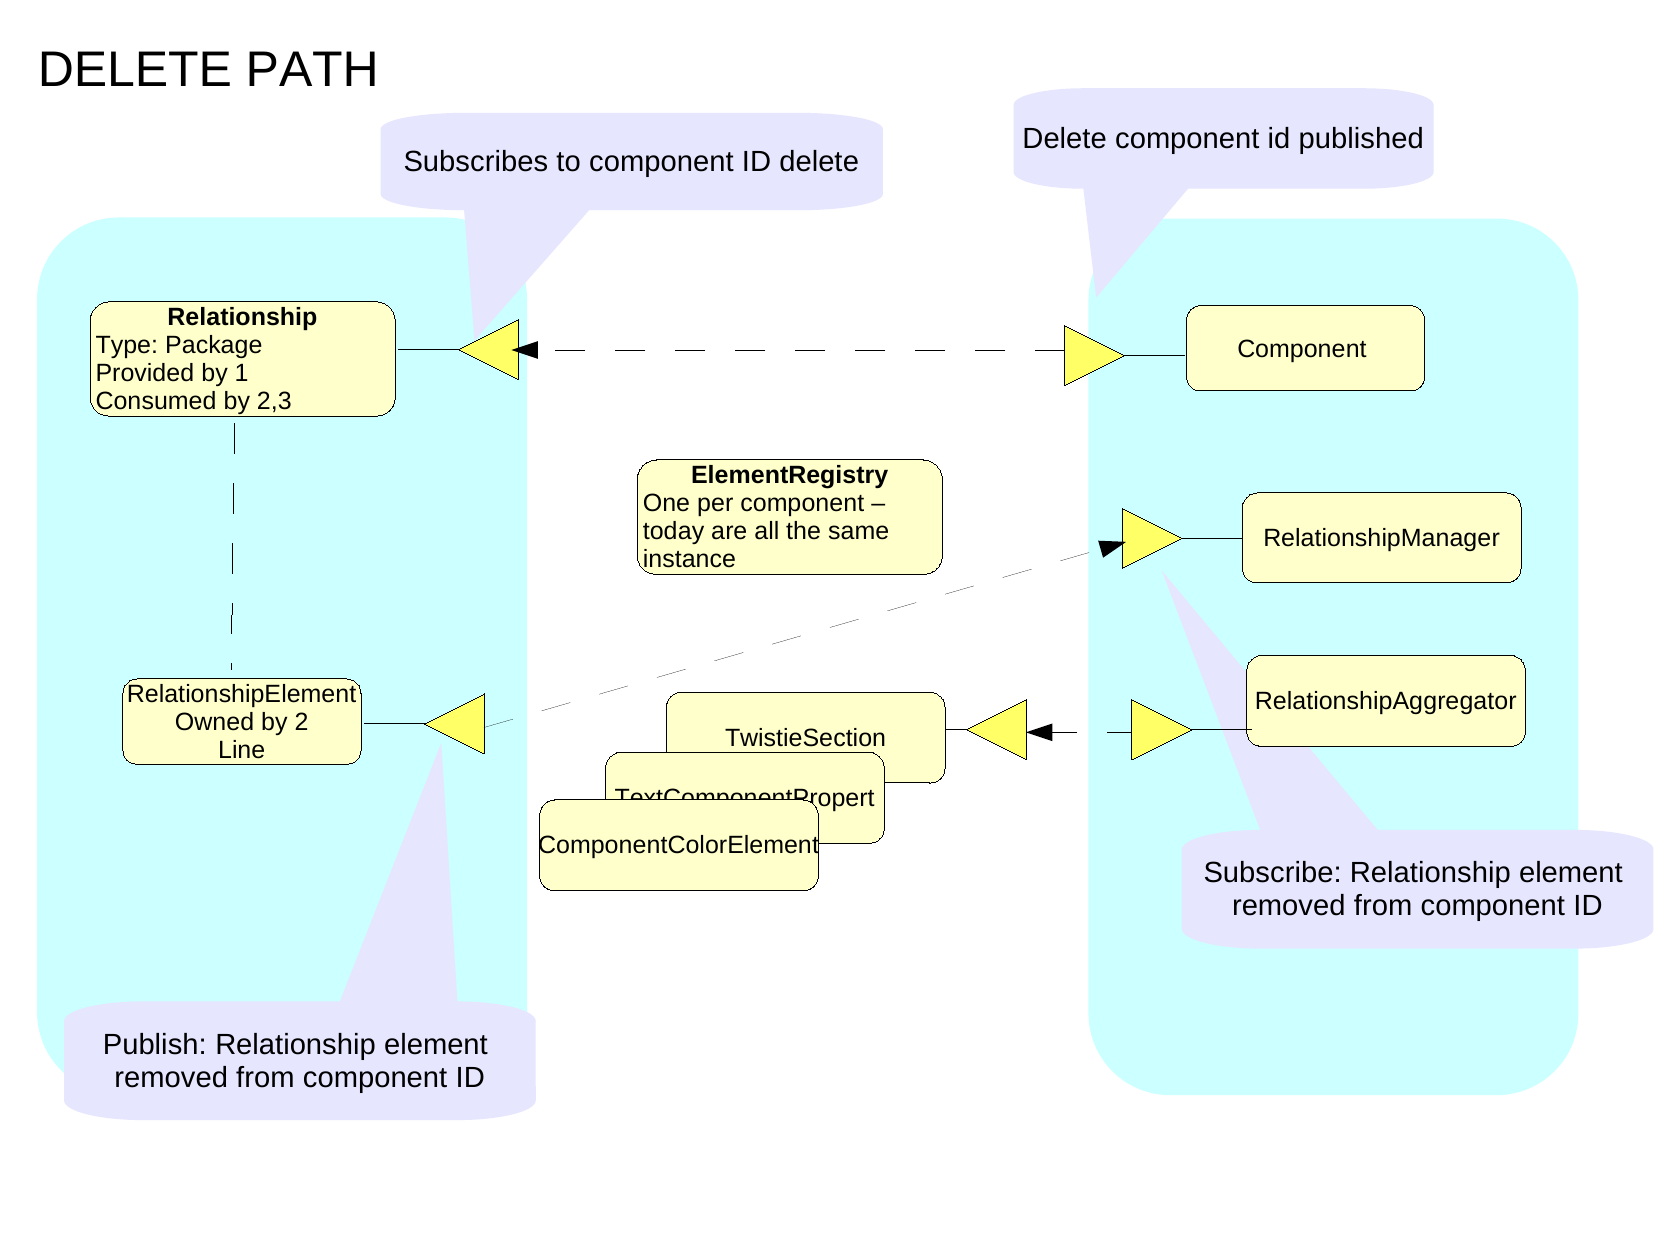

DELETE PATH
Delete component id published
Subscribes to component ID delete
Relationship
Type: Package
Provided by 1
Consumed by 2,3
Component
ElementRegistry
One per component –
today are all the same
instance
RelationshipManager
RelationshipAggregator
RelationshipElement
Owned by 2
Line
TwistieSection
TextComponentPropert
ComponentColorElement
Subscribe: Relationship element
removed from component ID
Publish: Relationship element
removed from component ID